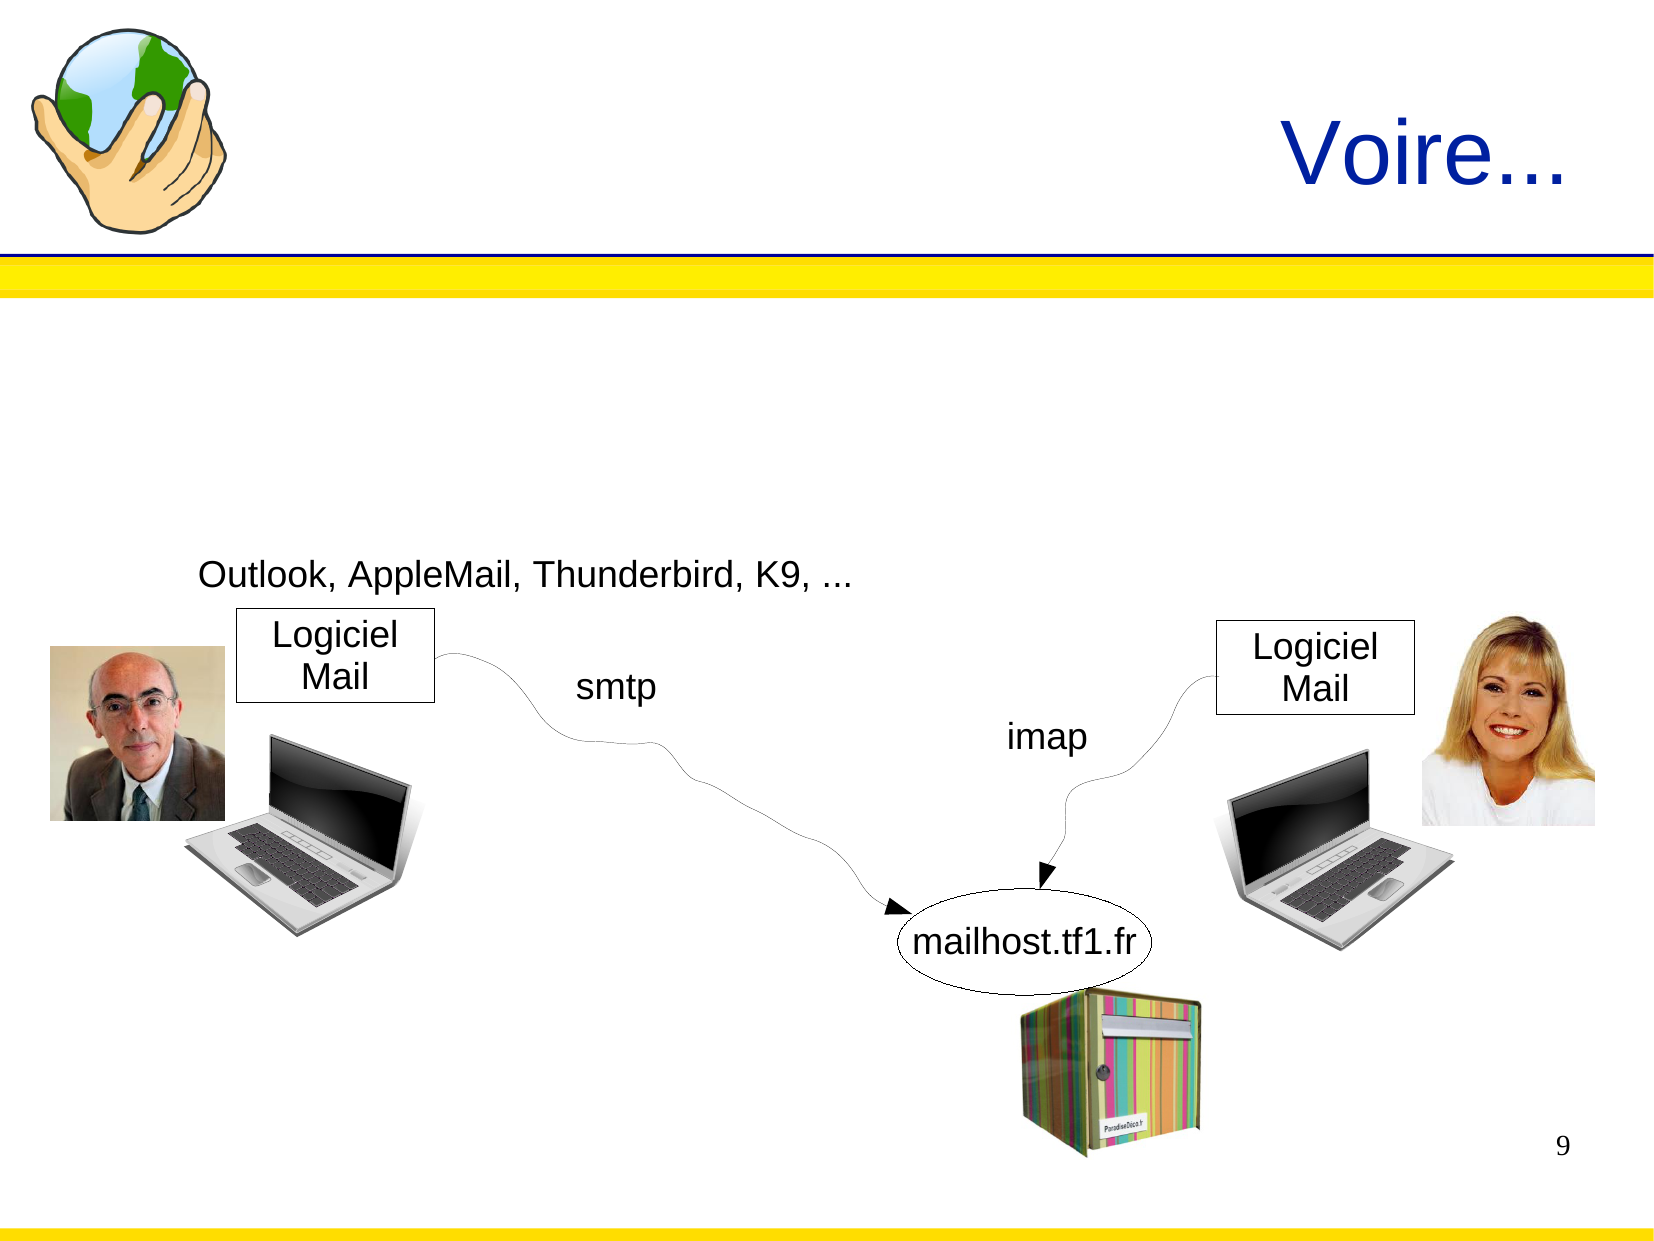

# Voire...
Outlook, AppleMail, Thunderbird, K9, ...
Logiciel
Mail
Logiciel
Mail
smtp
imap
mailhost.tf1.fr
9